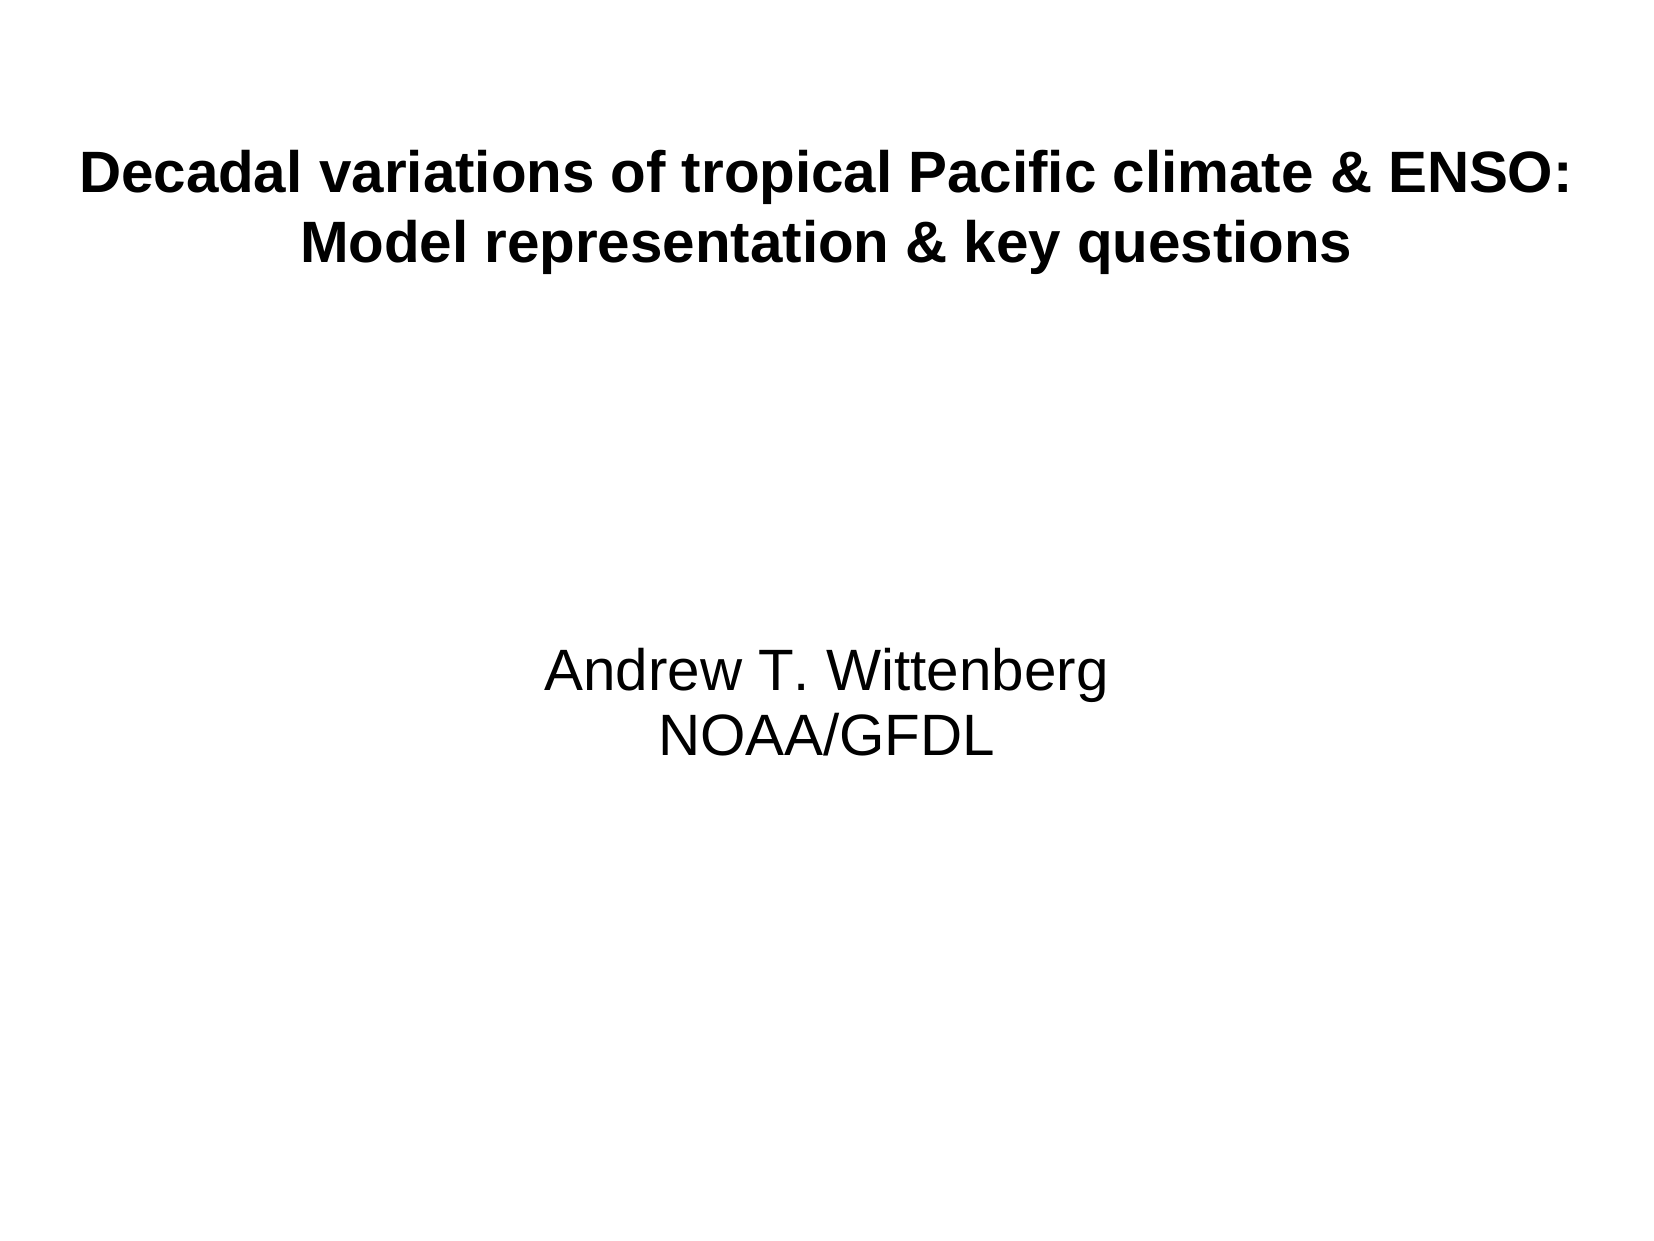

Decadal variations of tropical Pacific climate & ENSO:
Model representation & key questions
Andrew T. Wittenberg
NOAA/GFDL